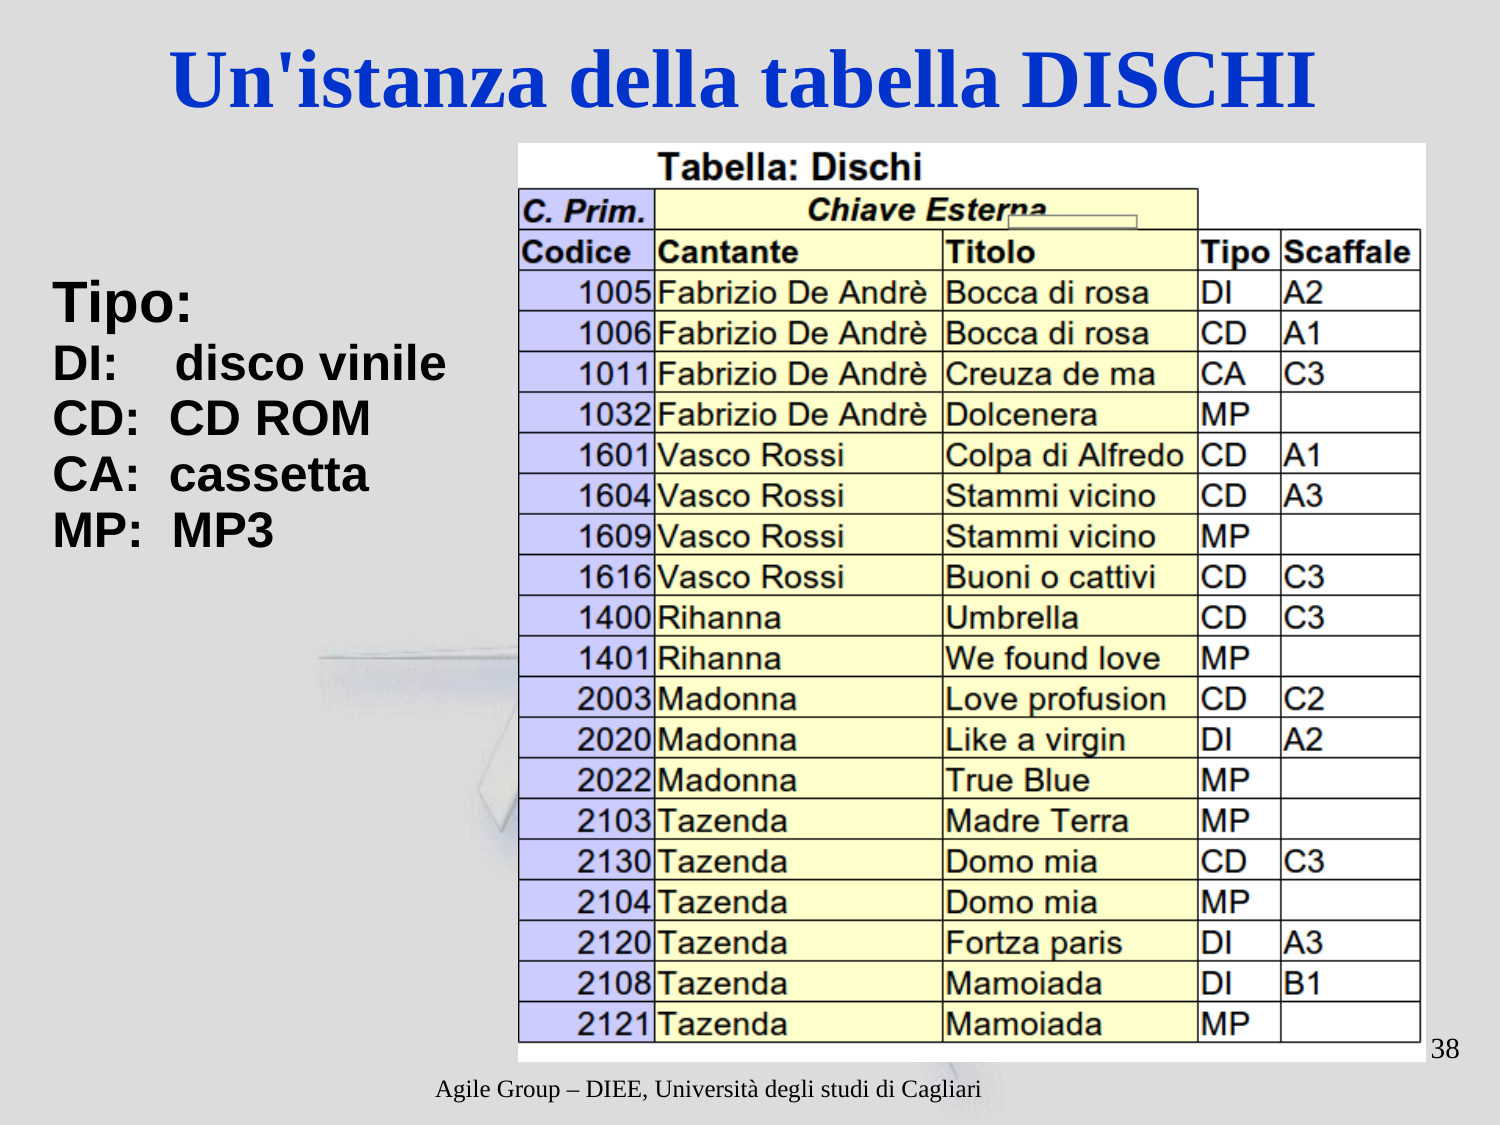

# Un'istanza della tabella DISCHI
Tipo:
DI: disco vinile
CD: CD ROM
CA: cassetta
MP: MP3
38